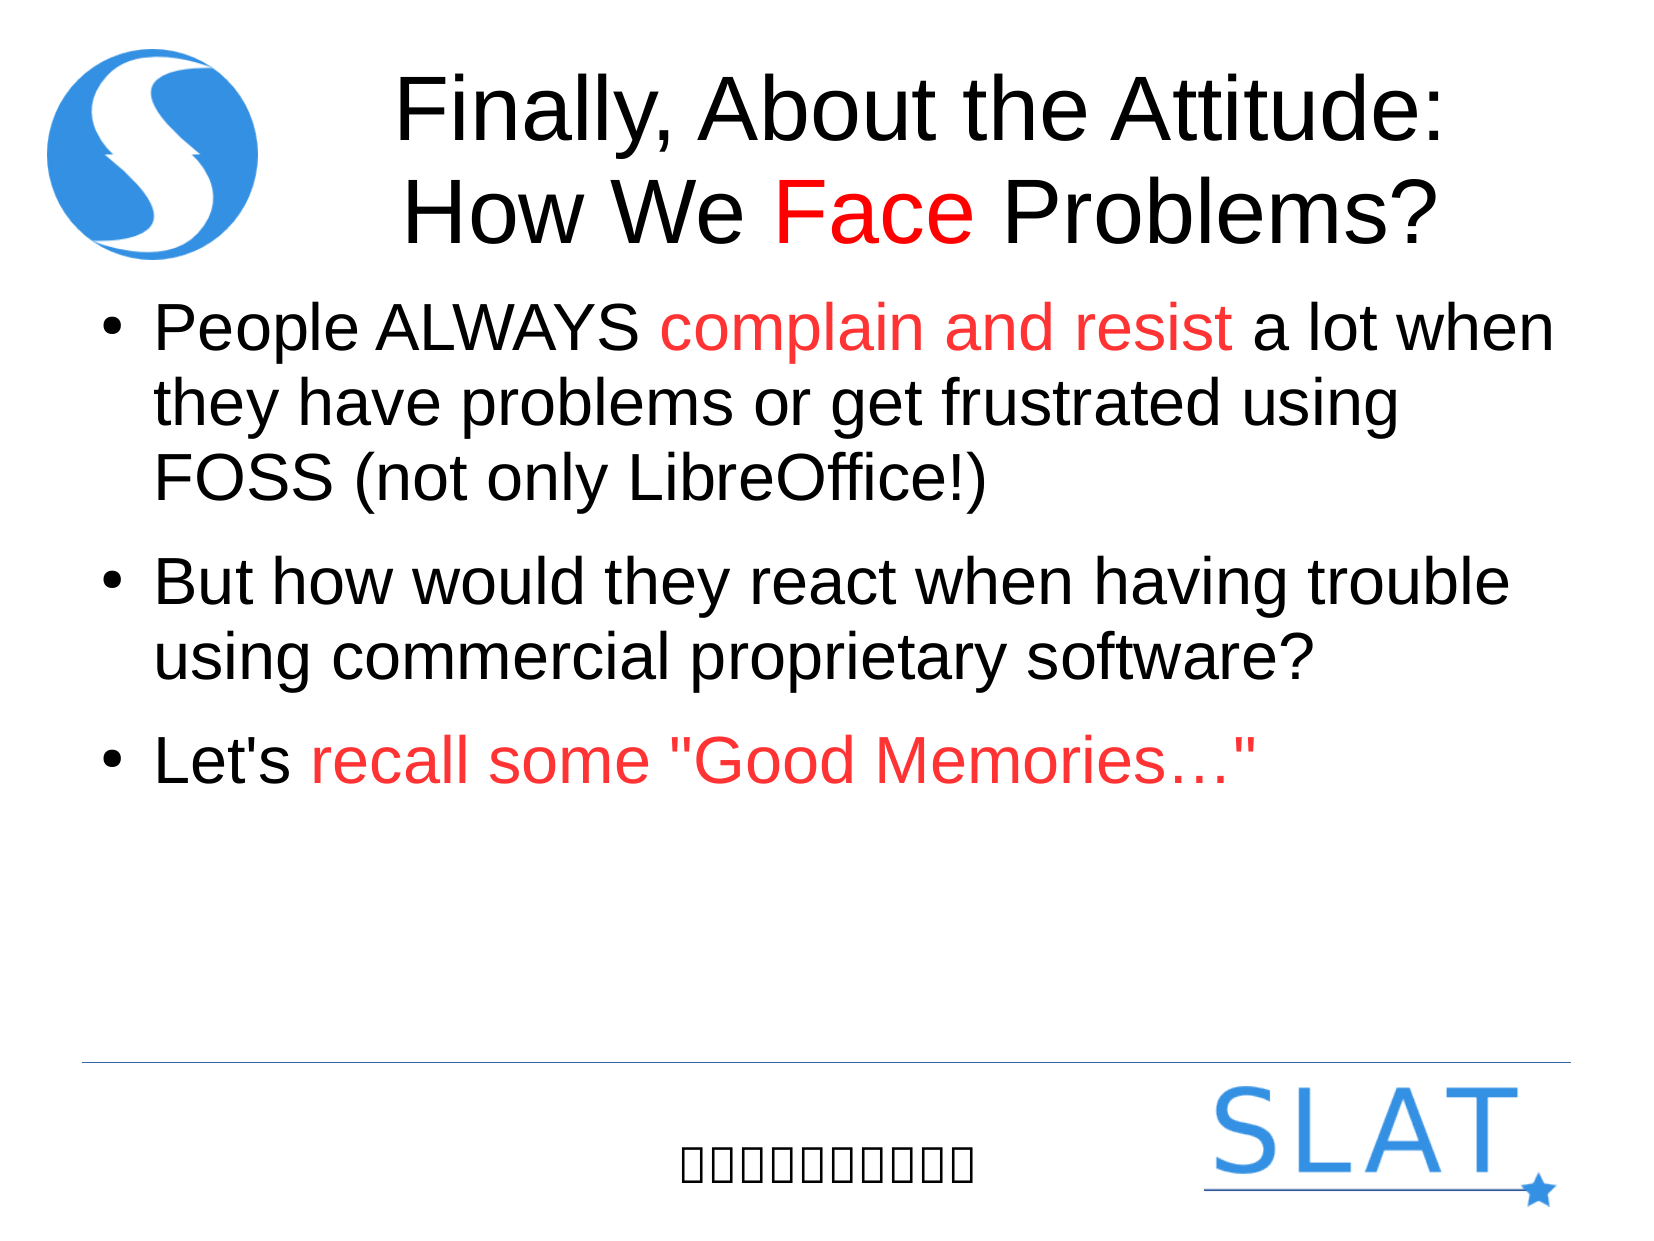

# Finally, About the Attitude: How We Face Problems?
People ALWAYS complain and resist a lot when they have problems or get frustrated using FOSS (not only LibreOffice!)
But how would they react when having trouble using commercial proprietary software?
Let's recall some "Good Memories…"
LibreOffice Brno 2016 Conference Presentation